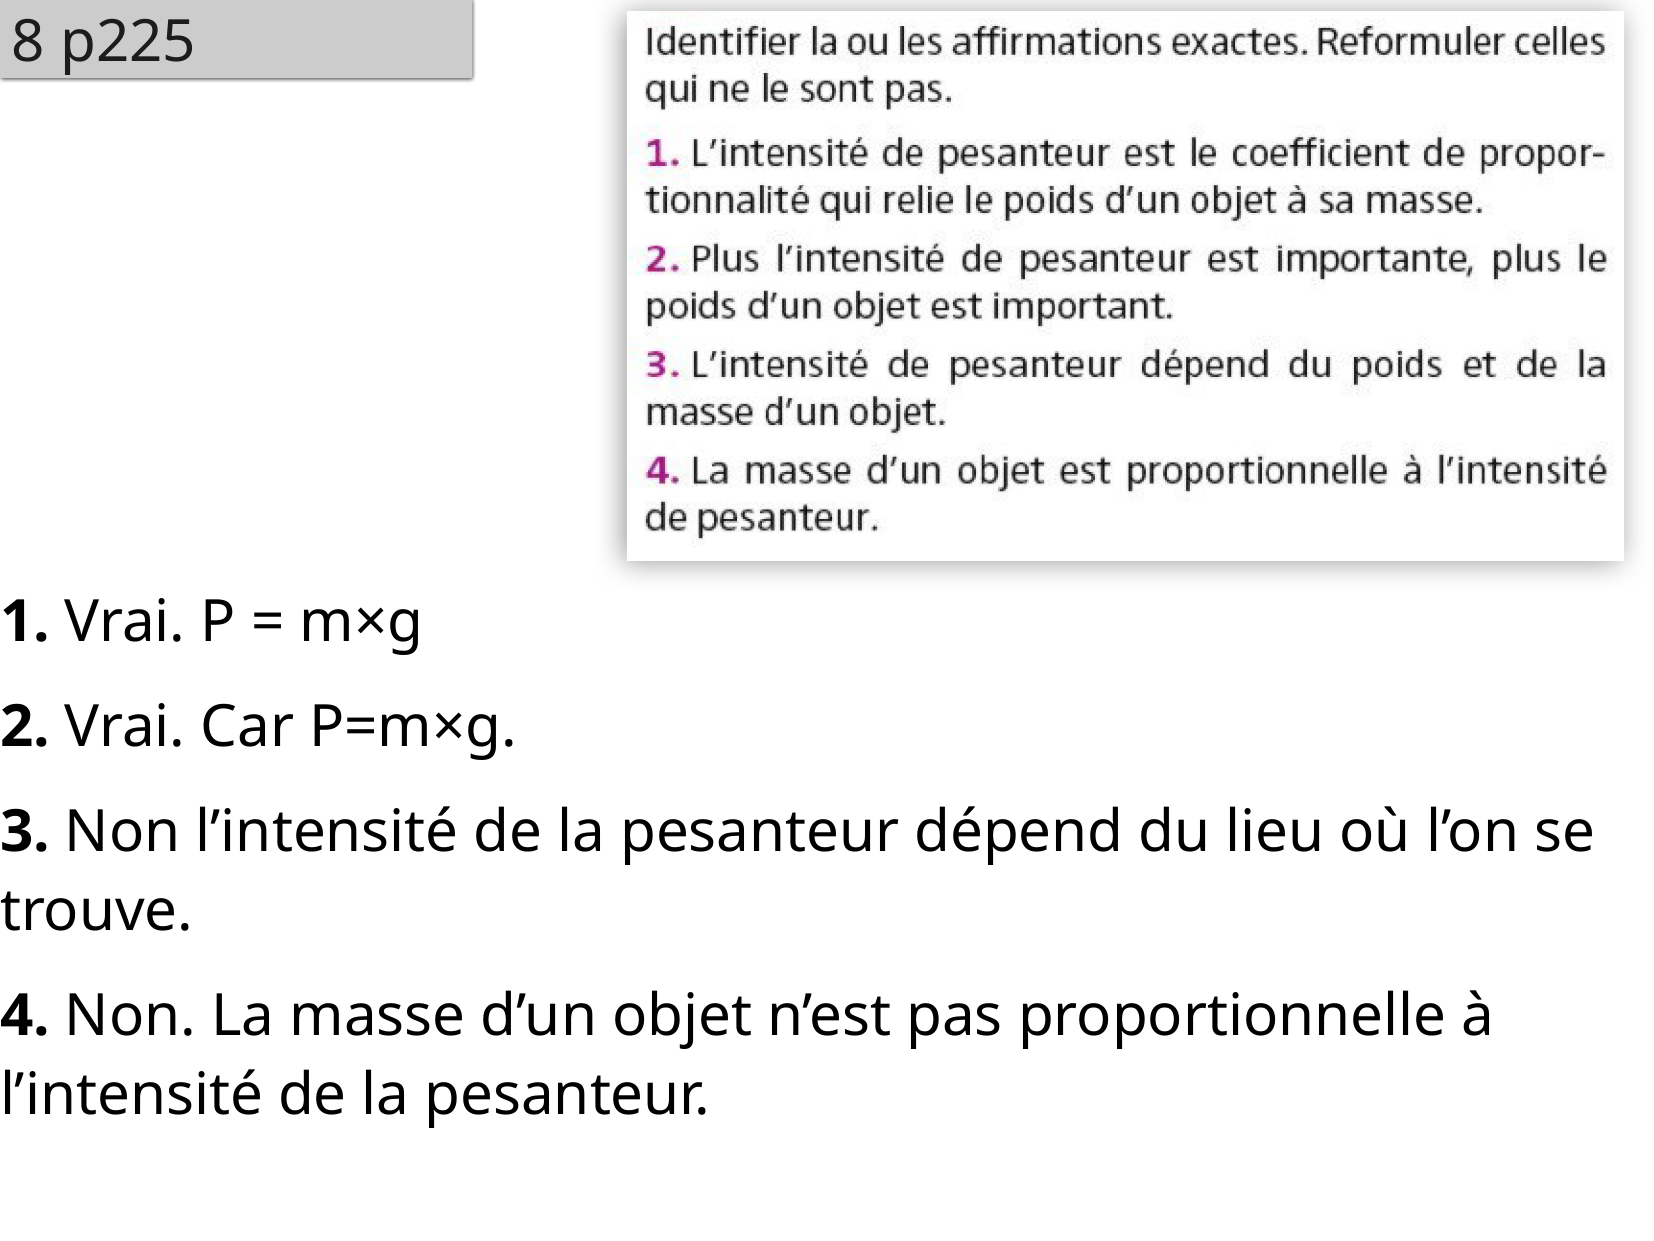

# 8 p225
1. Vrai. P = m×g
2. Vrai. Car P=m×g.
3. Non l’intensité de la pesanteur dépend du lieu où l’on se trouve.
4. Non. La masse d’un objet n’est pas proportionnelle à l’intensité de la pesanteur.